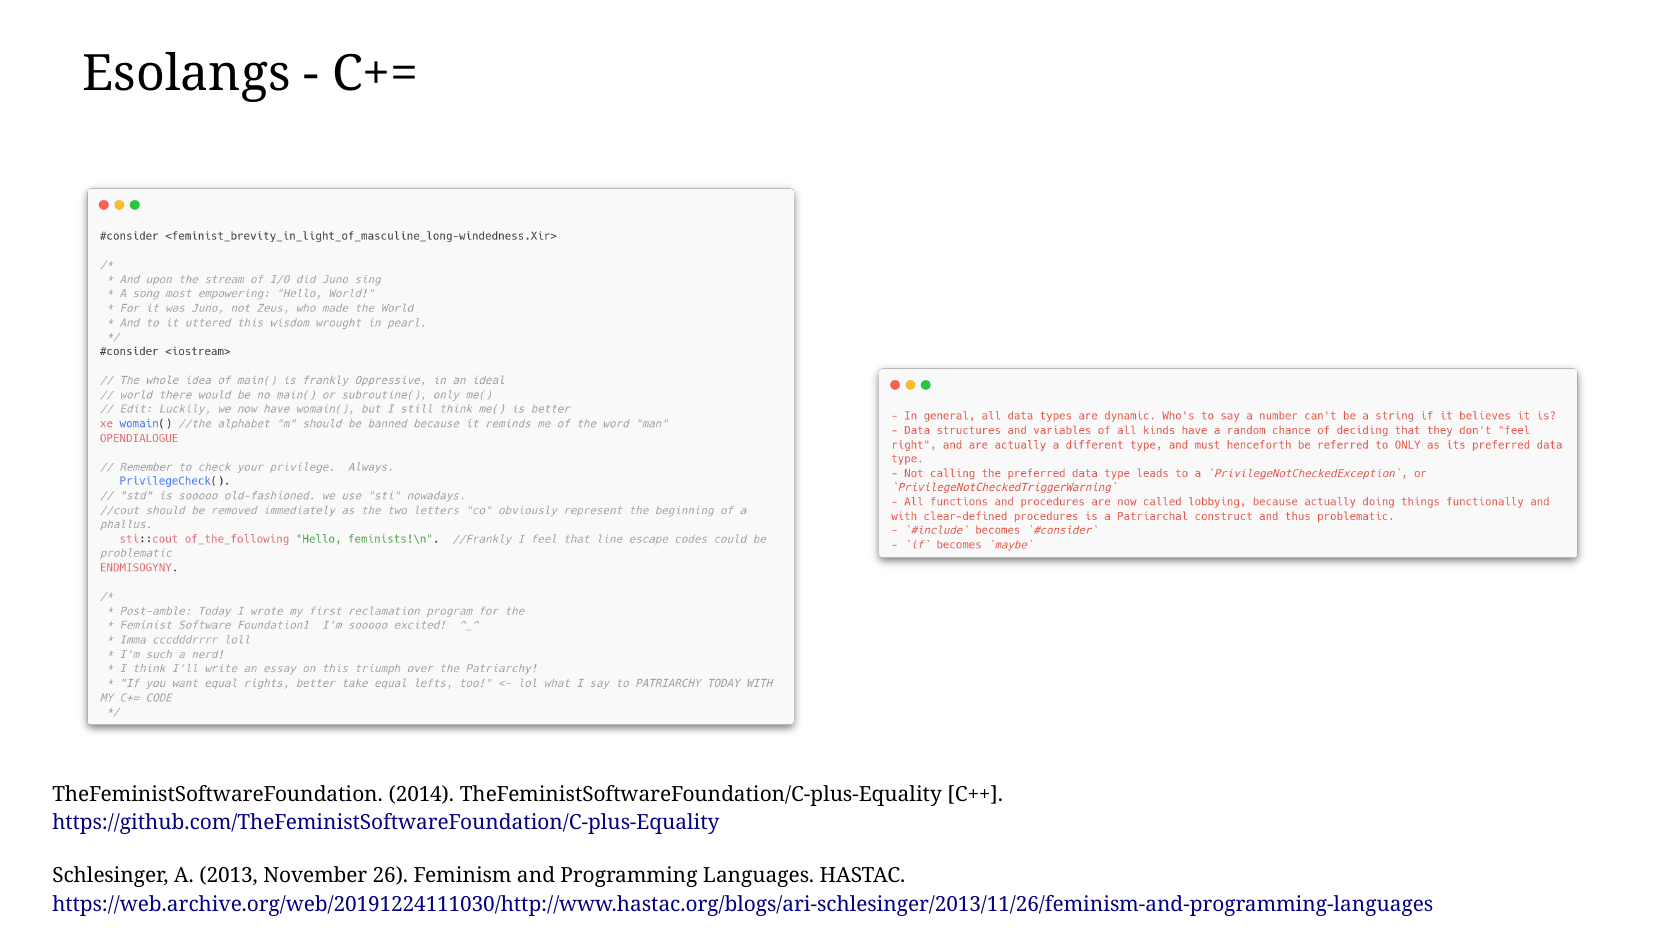

# Esolangs - C+=
TheFeministSoftwareFoundation. (2014). TheFeministSoftwareFoundation/C-plus-Equality [C++]. https://github.com/TheFeministSoftwareFoundation/C-plus-Equality
Schlesinger, A. (2013, November 26). Feminism and Programming Languages. HASTAC. https://web.archive.org/web/20191224111030/http://www.hastac.org/blogs/ari-schlesinger/2013/11/26/feminism-and-programming-languages